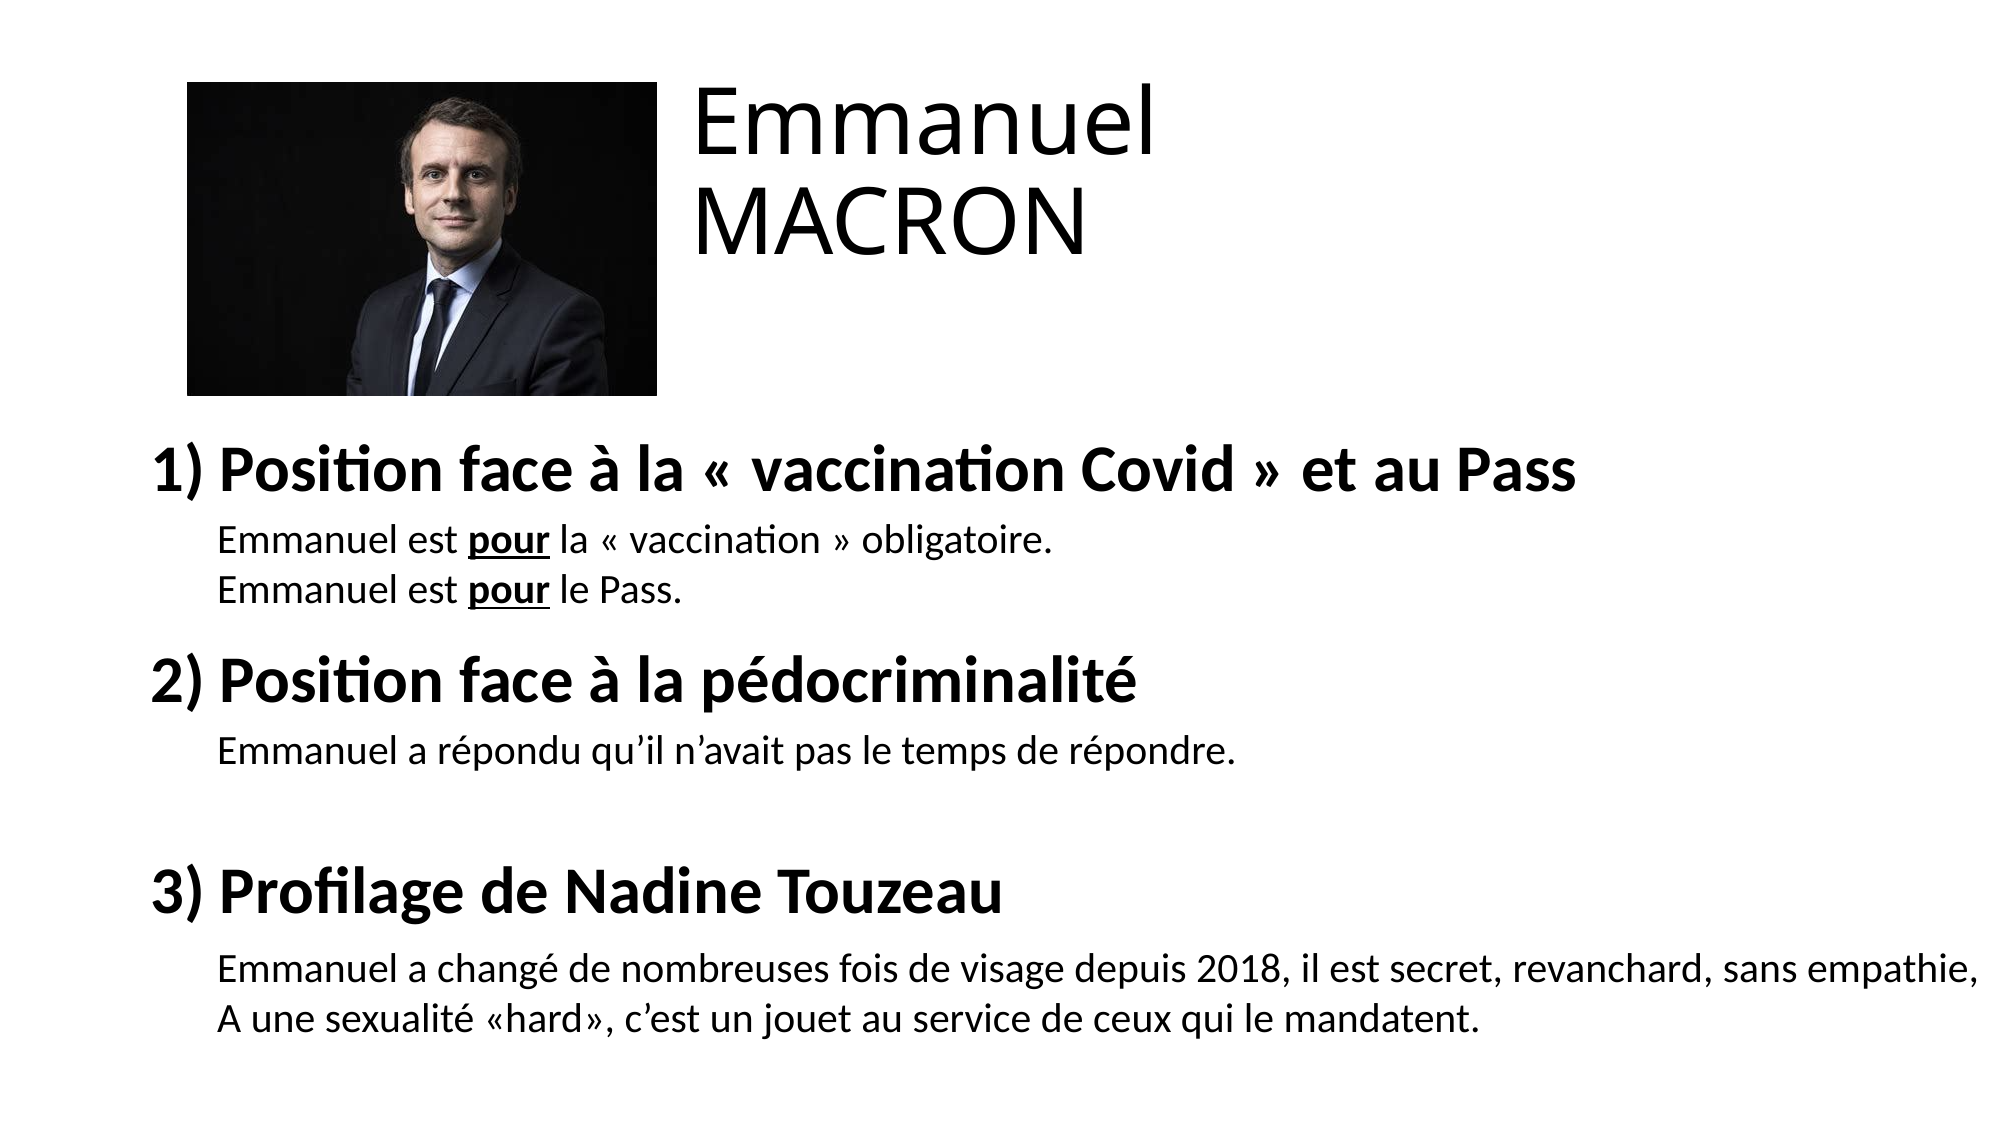

# Emmanuel MACRON
1) Position face à la « vaccination Covid » et au Pass
Emmanuel est pour la « vaccination » obligatoire.
Emmanuel est pour le Pass.
2) Position face à la pédocriminalité
Emmanuel a répondu qu’il n’avait pas le temps de répondre.
3) Profilage de Nadine Touzeau
Emmanuel a changé de nombreuses fois de visage depuis 2018, il est secret, revanchard, sans empathie,
A une sexualité «hard», c’est un jouet au service de ceux qui le mandatent.